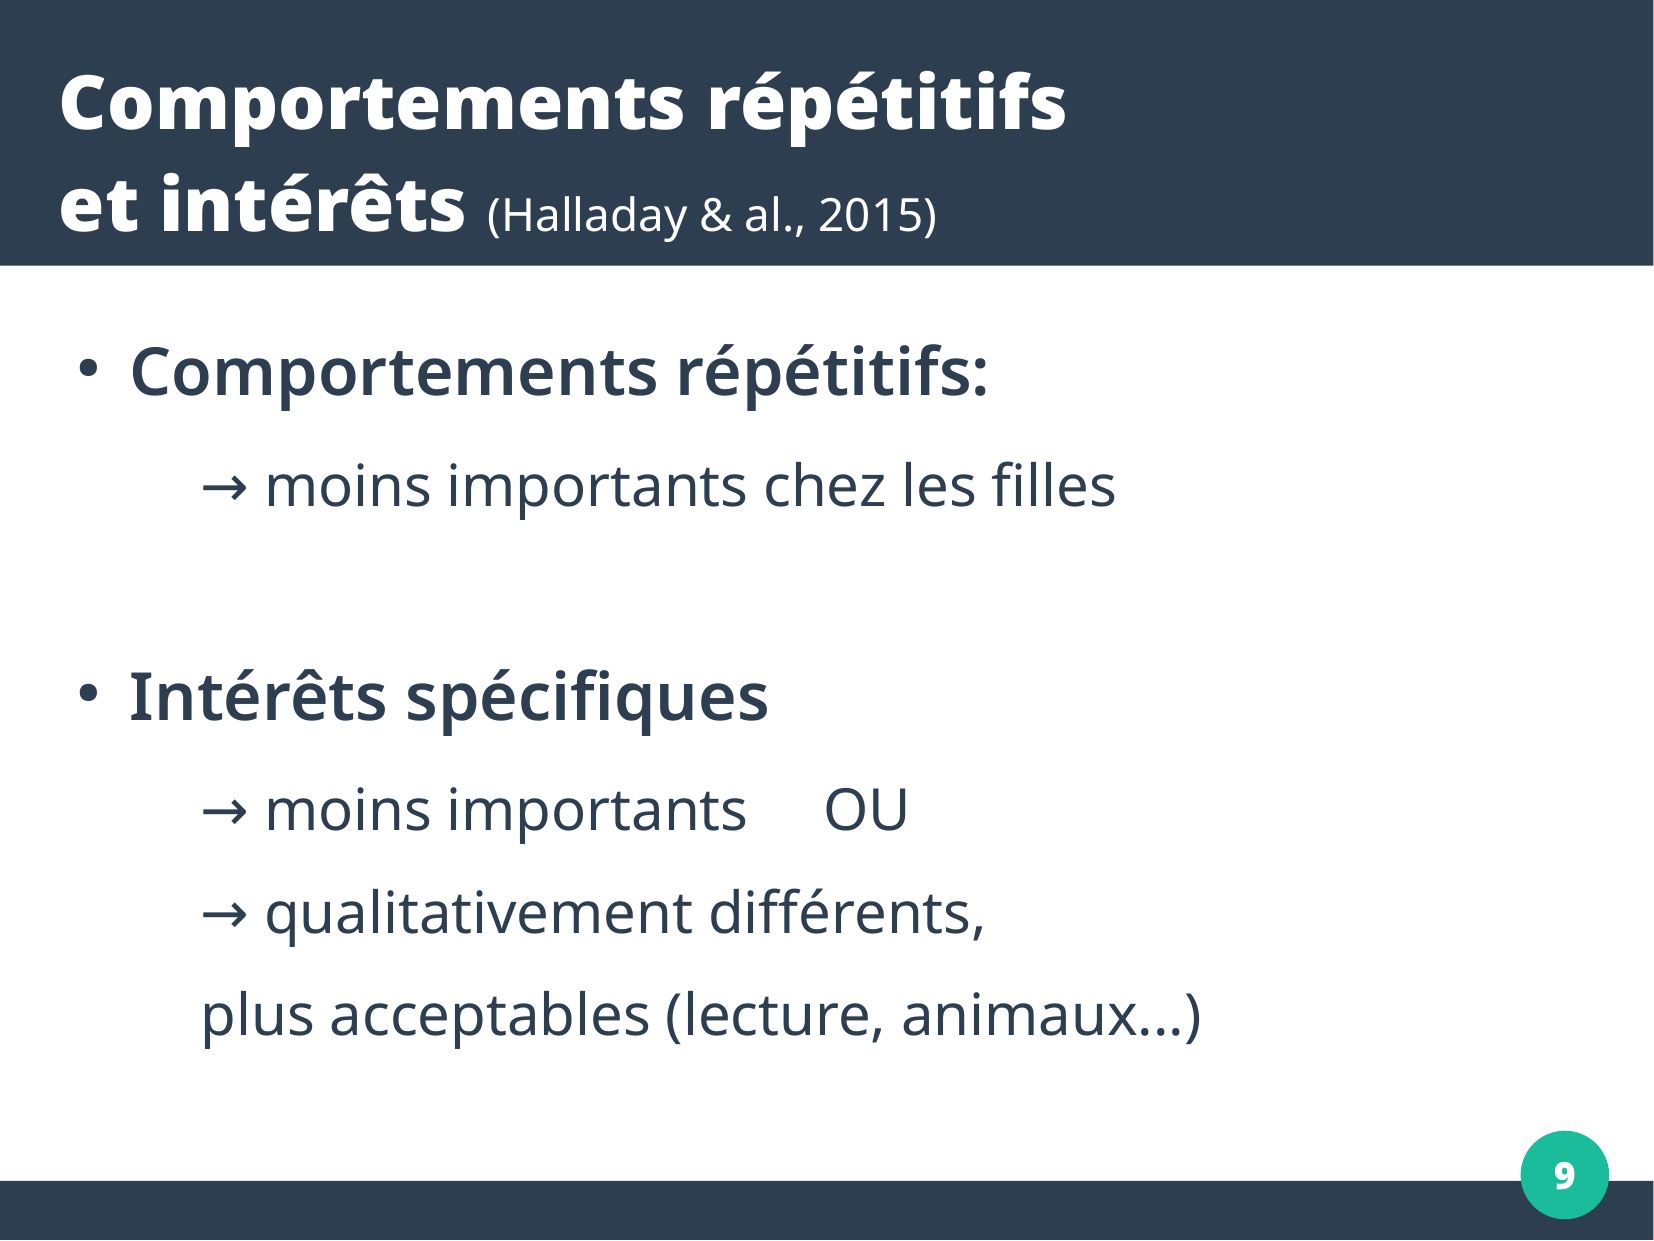

# Comportements répétitifs et intérêts (Halladay & al., 2015)
Comportements répétitifs:
→ moins importants chez les filles
Intérêts spécifiques
→ moins importants OU
→ qualitativement différents,
plus acceptables (lecture, animaux...)
9